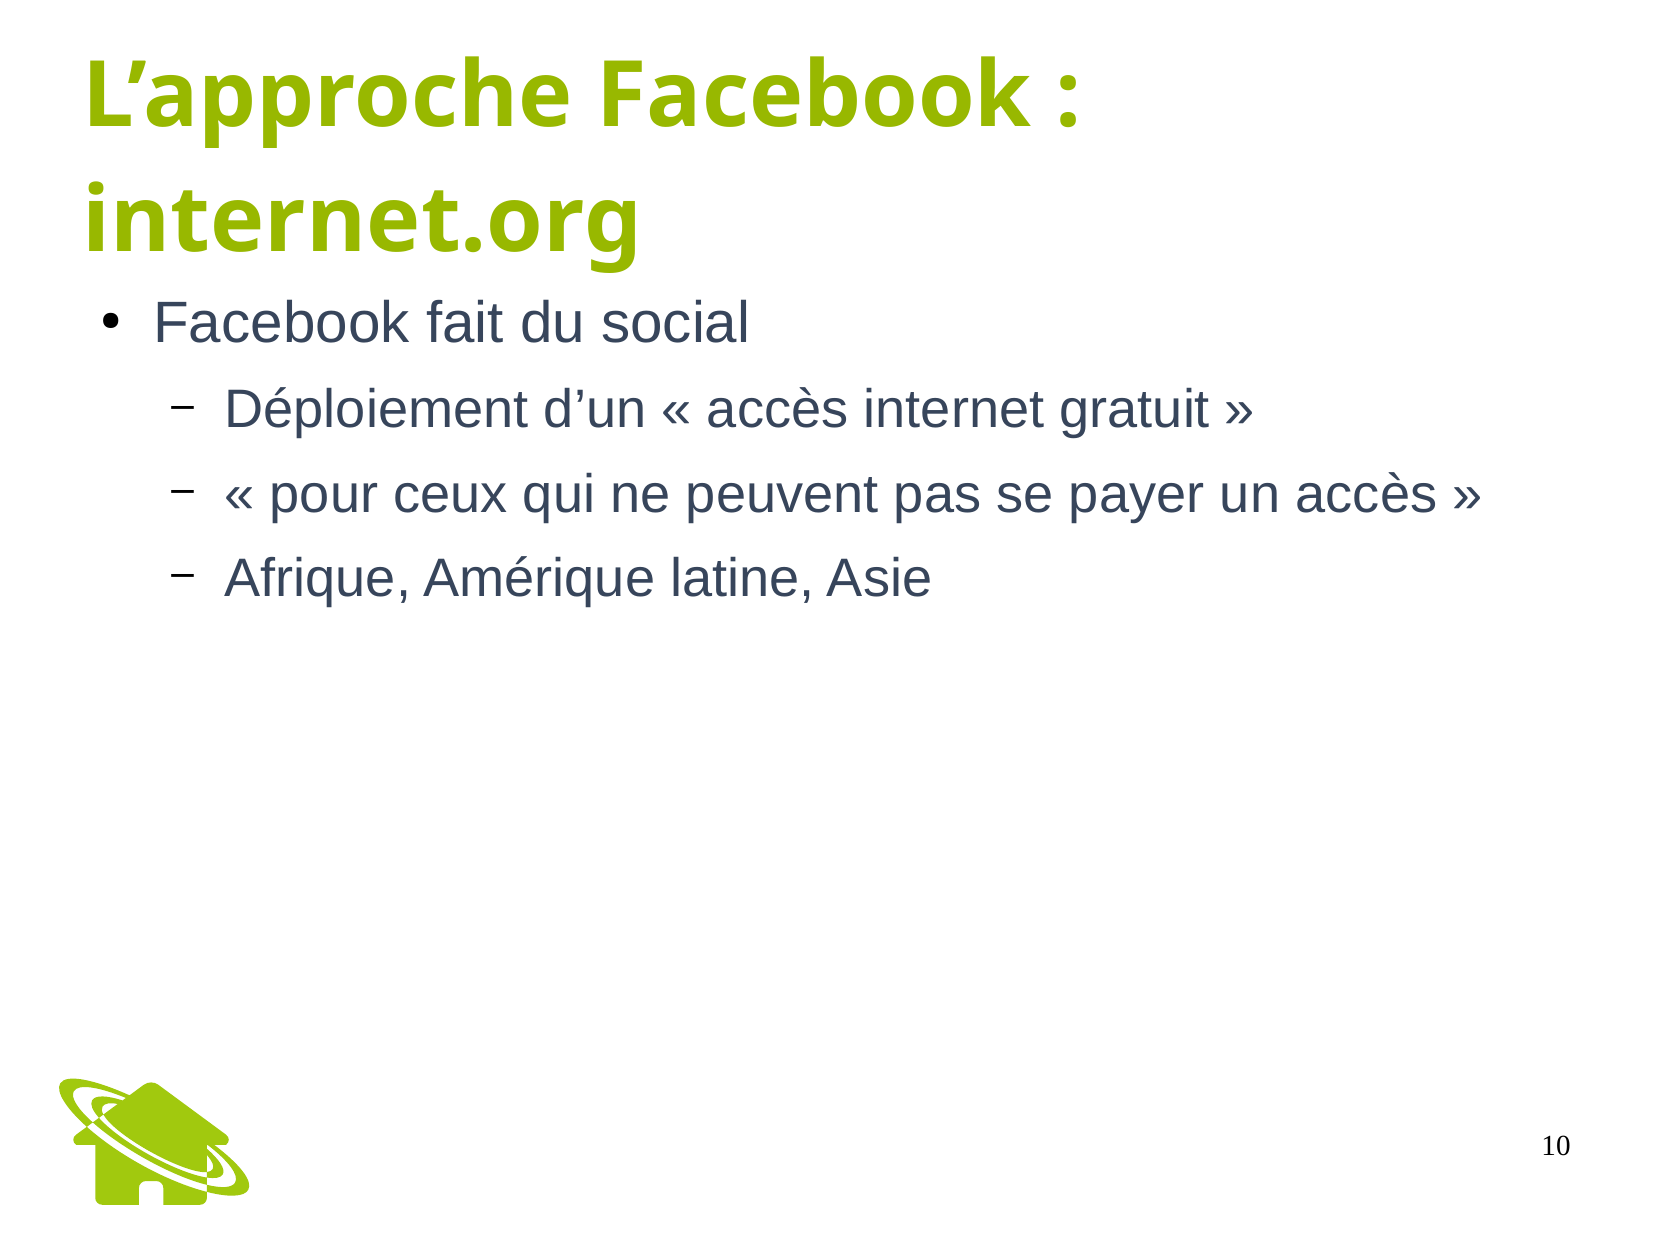

# L’approche Facebook : internet.org
Facebook fait du social
Déploiement d’un « accès internet gratuit »
« pour ceux qui ne peuvent pas se payer un accès »
Afrique, Amérique latine, Asie
10